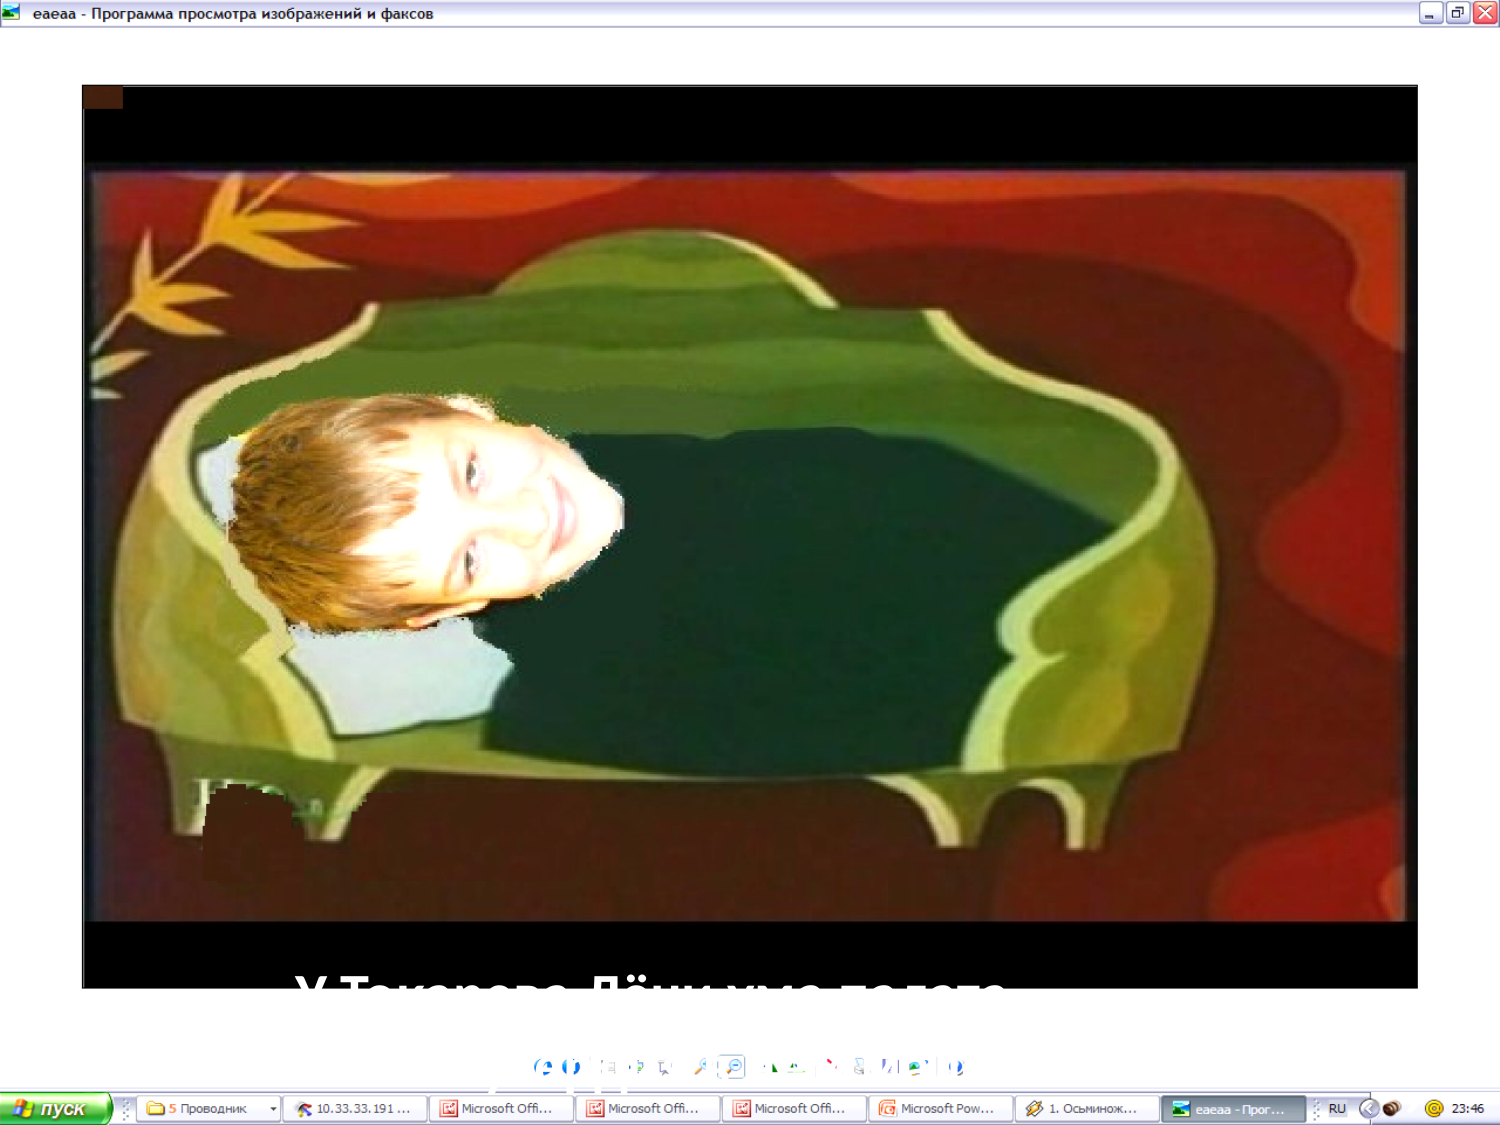

#
У Токарева Лёни ума палата,
Только усердия в нем маловато.